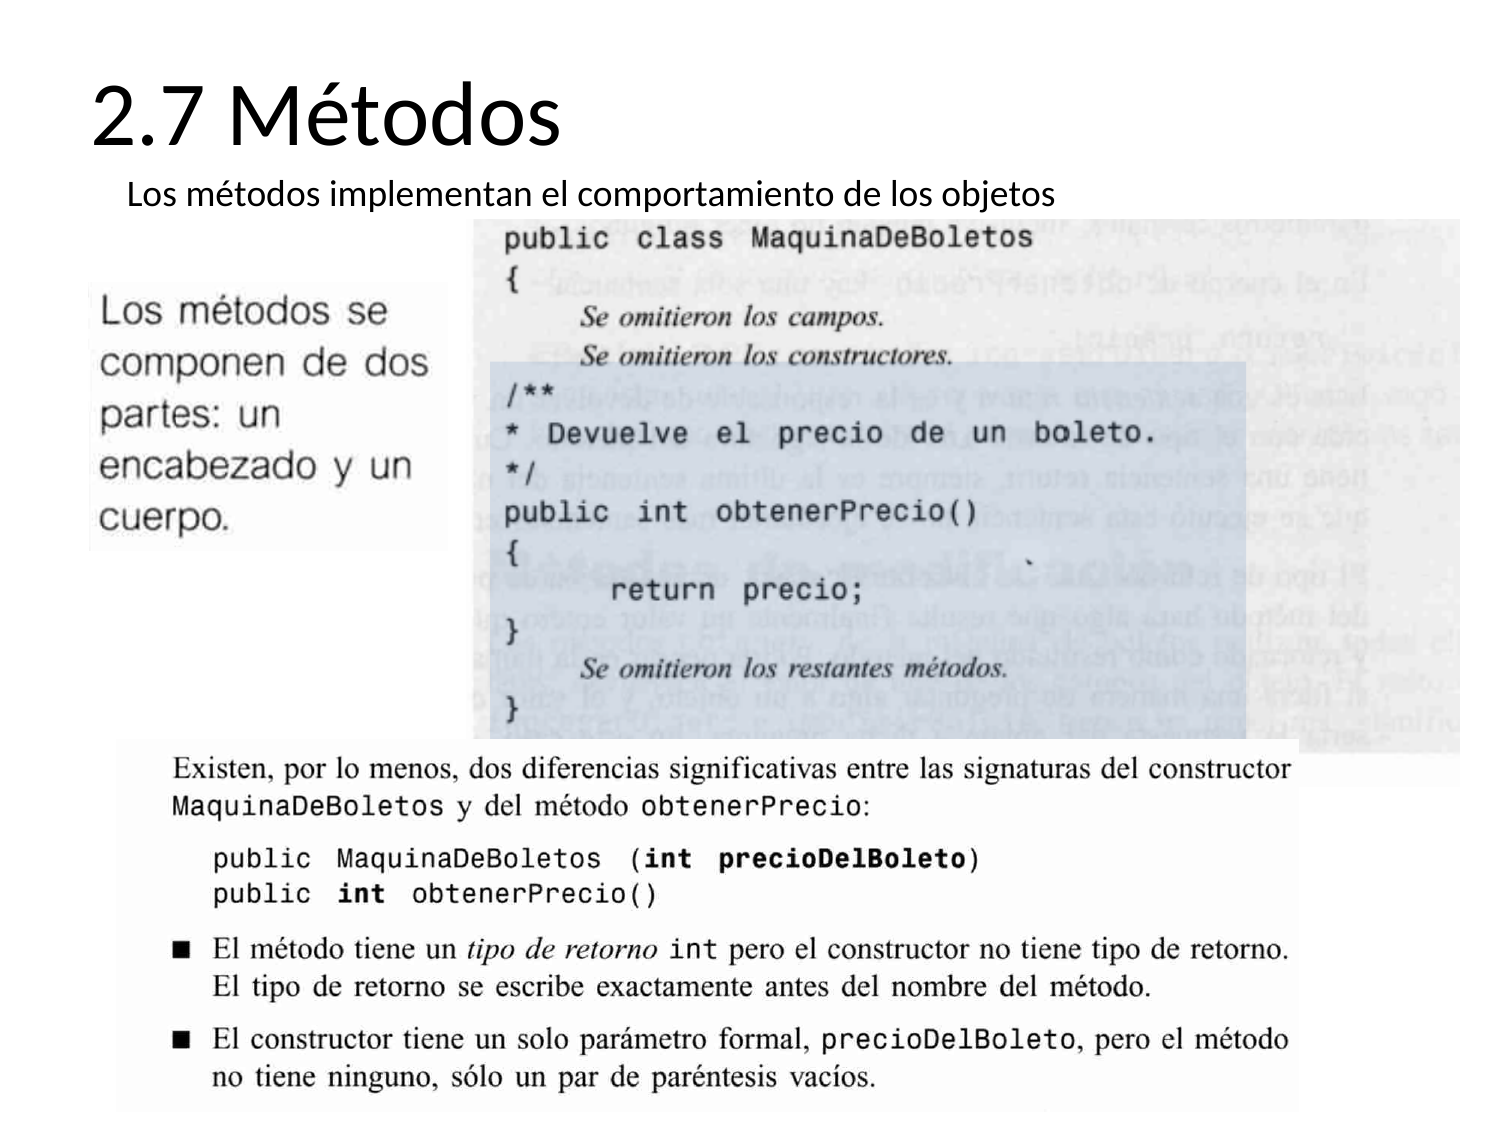

# 2.7 Métodos
Los métodos implementan el comportamiento de los objetos